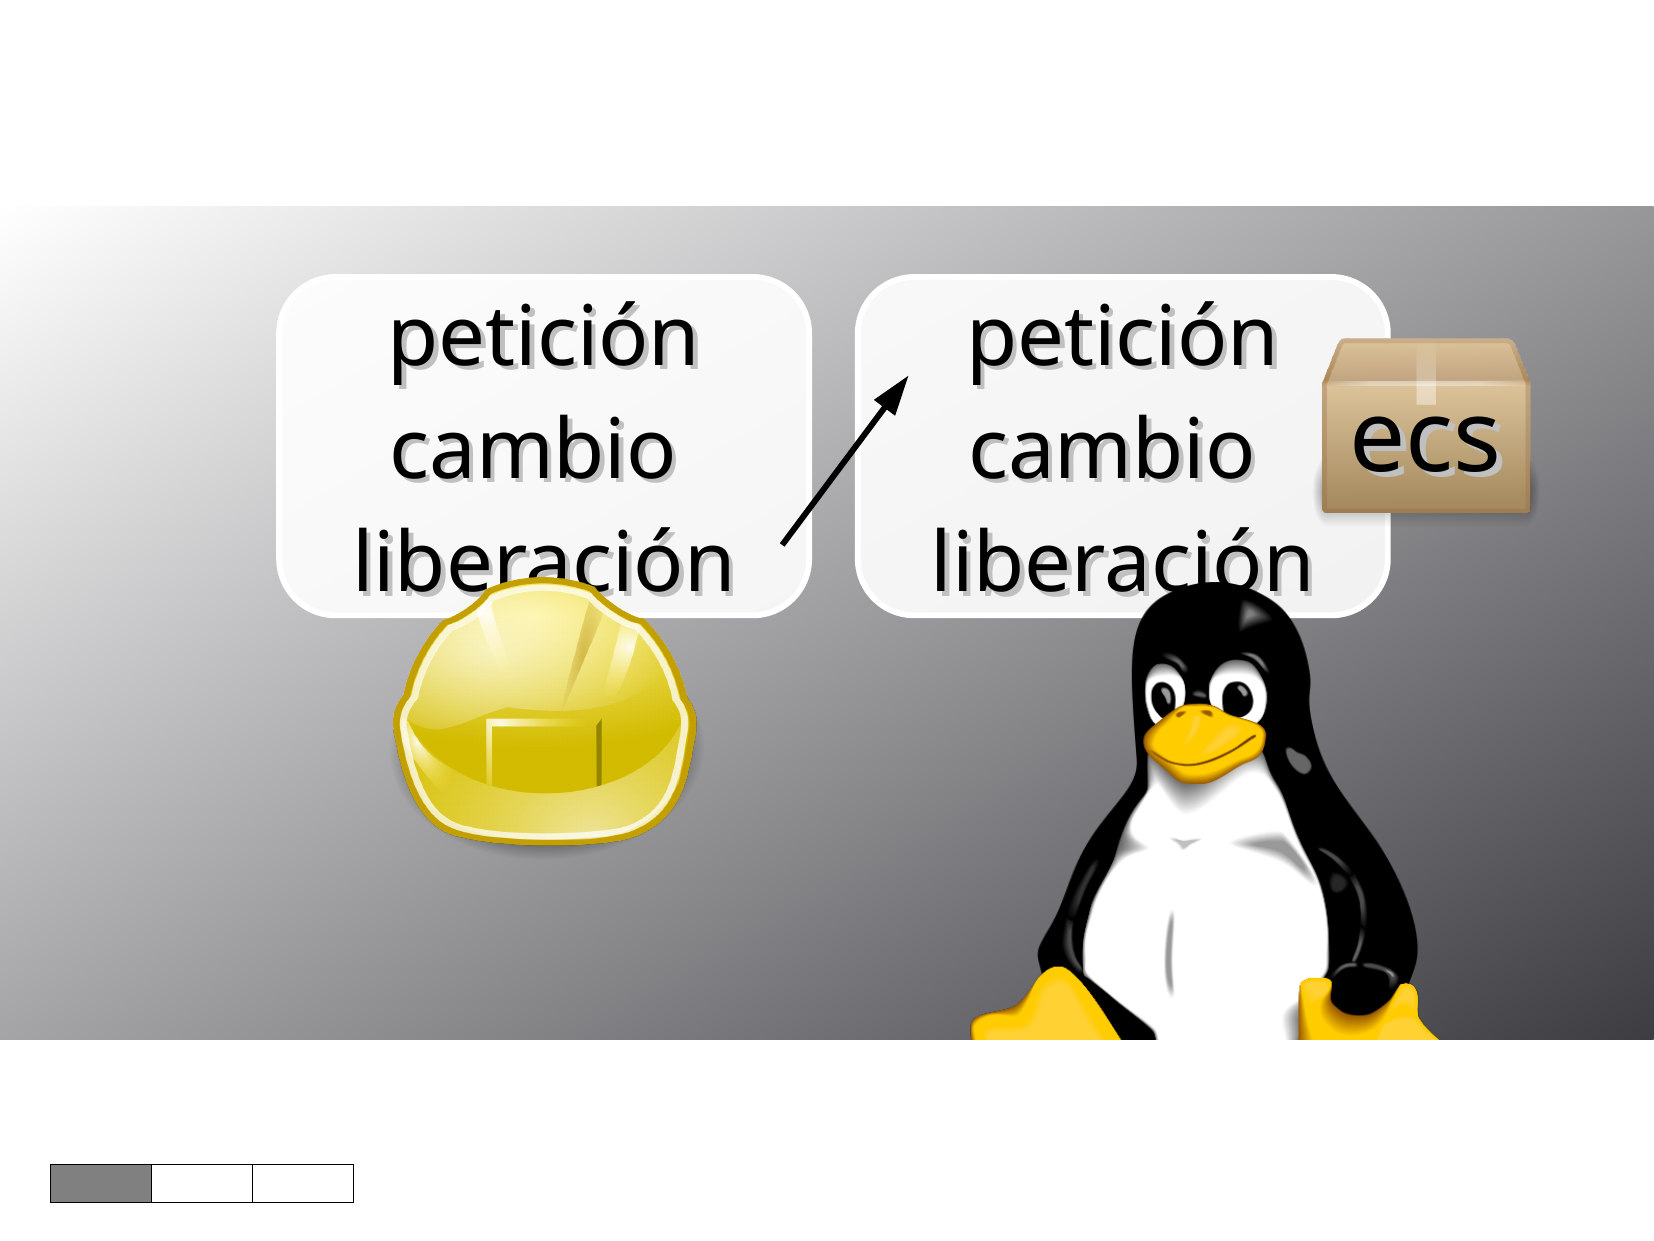

petición
cambio
liberación
petición
cambio
liberación
ecs